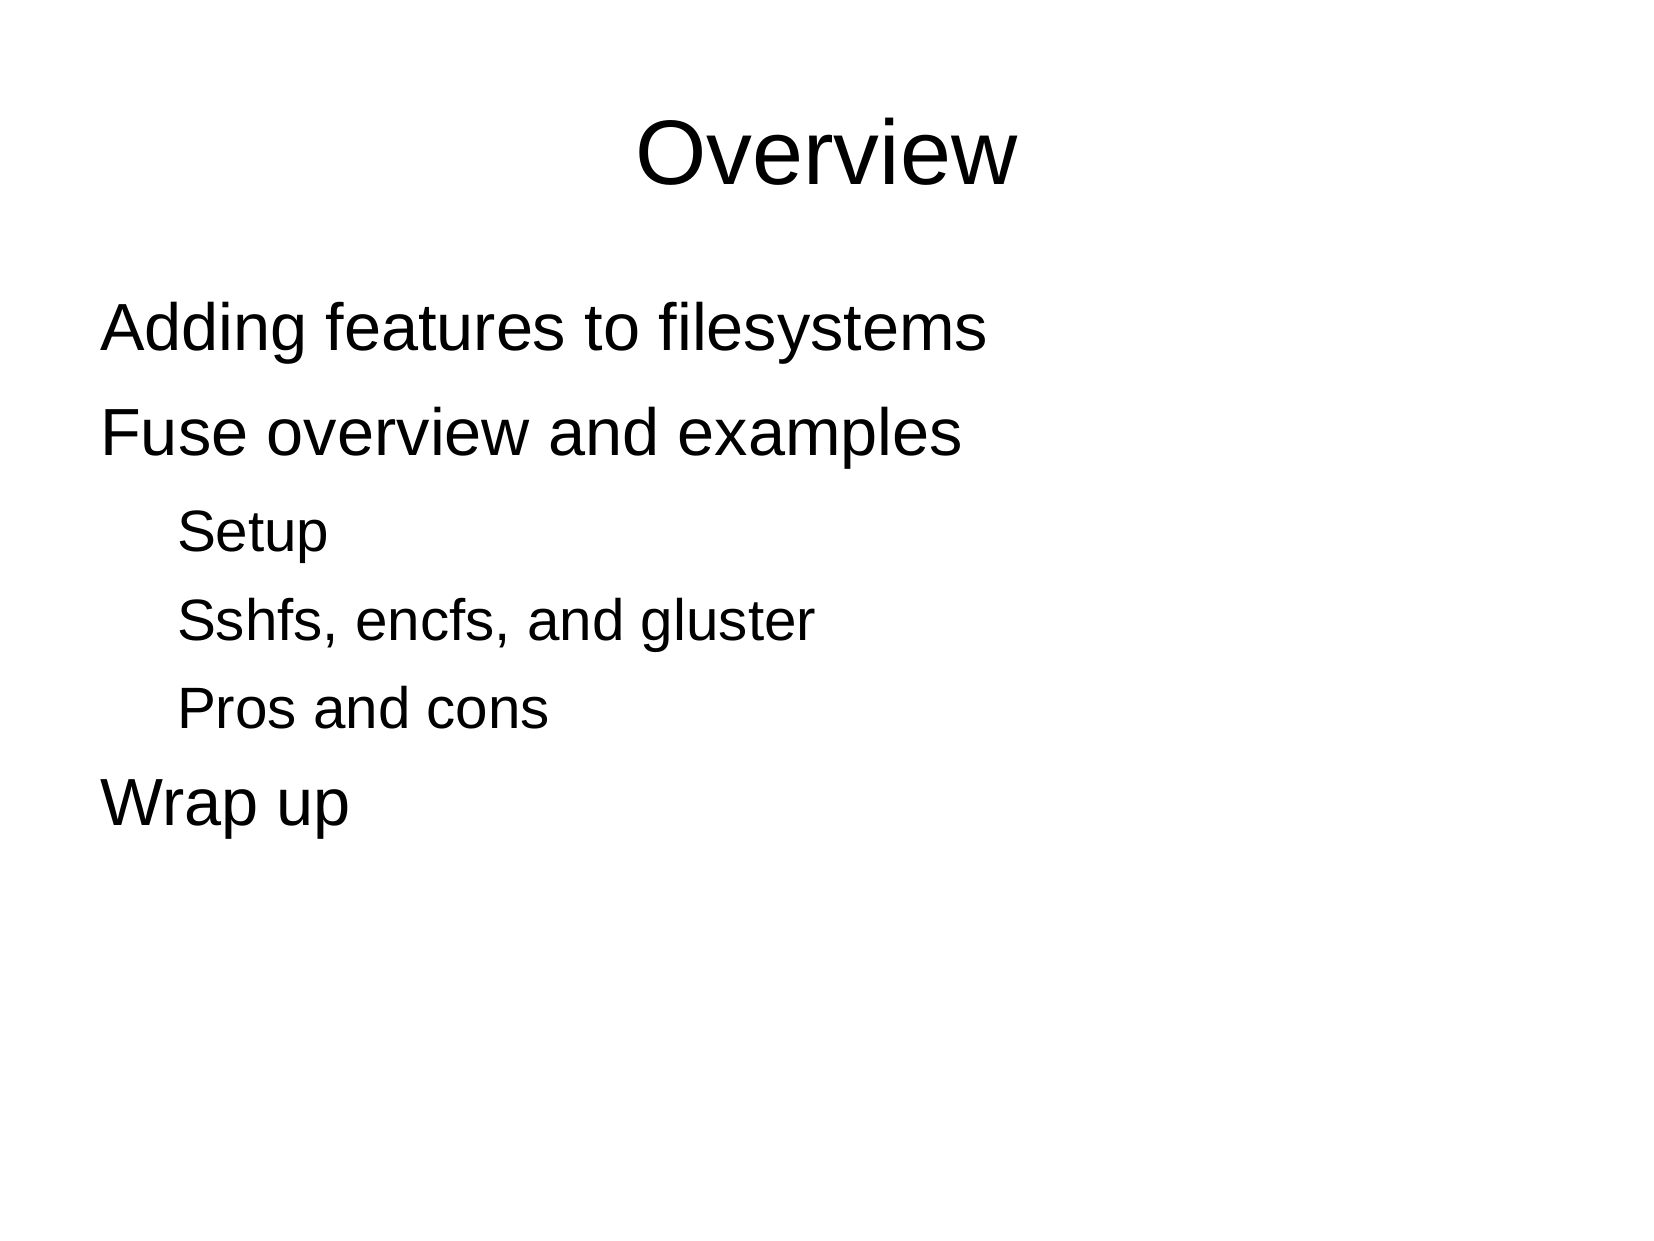

# Overview
Adding features to filesystems
Fuse overview and examples
Setup
Sshfs, encfs, and gluster
Pros and cons
Wrap up